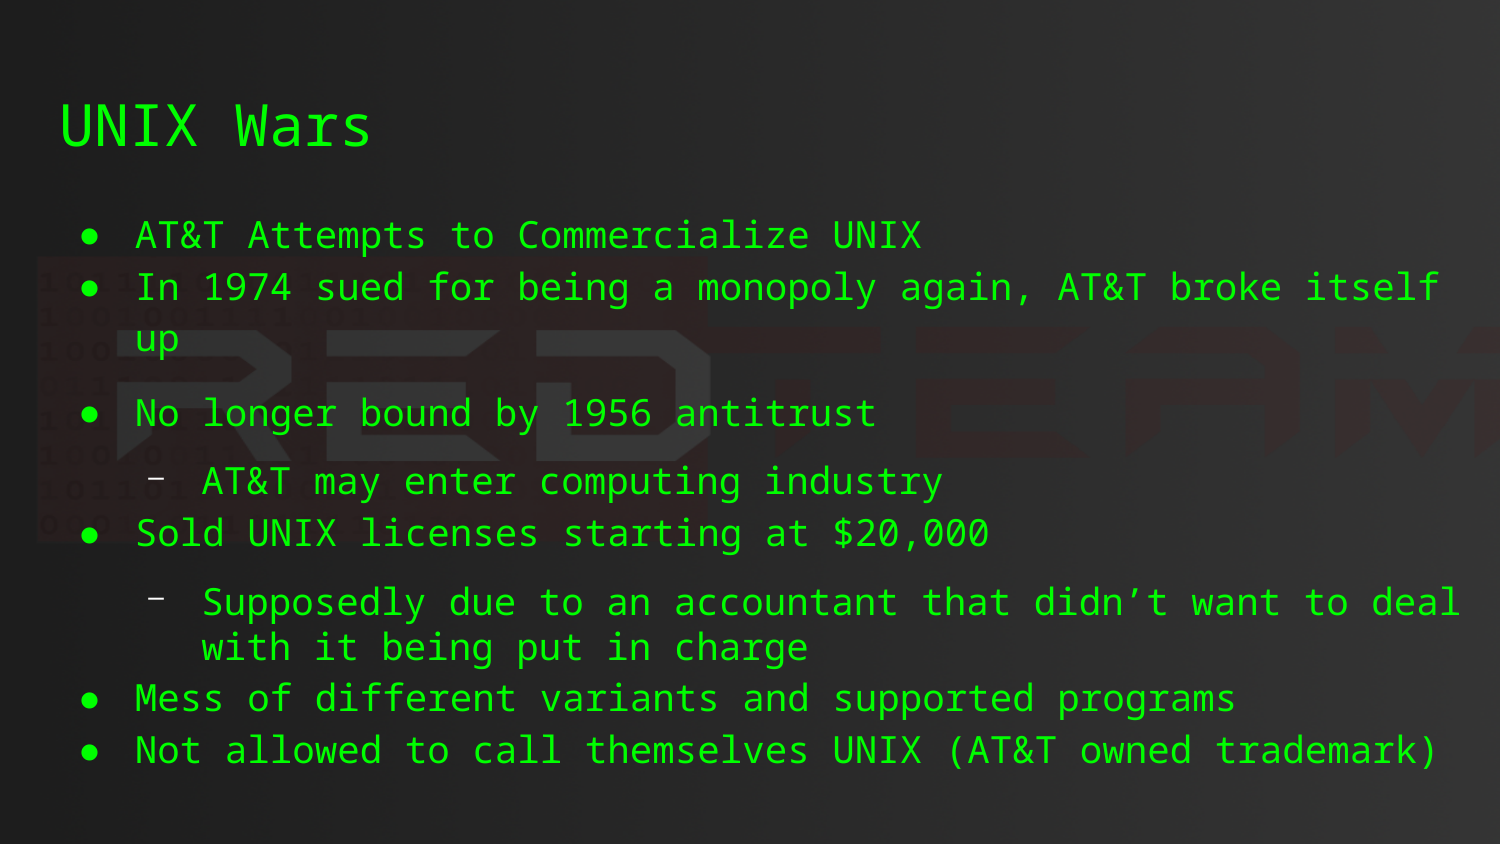

UNIX Wars
# AT&T Attempts to Commercialize UNIX
In 1974 sued for being a monopoly again, AT&T broke itself up
No longer bound by 1956 antitrust
AT&T may enter computing industry
Sold UNIX licenses starting at $20,000
Supposedly due to an accountant that didn’t want to deal with it being put in charge
Mess of different variants and supported programs
Not allowed to call themselves UNIX (AT&T owned trademark)